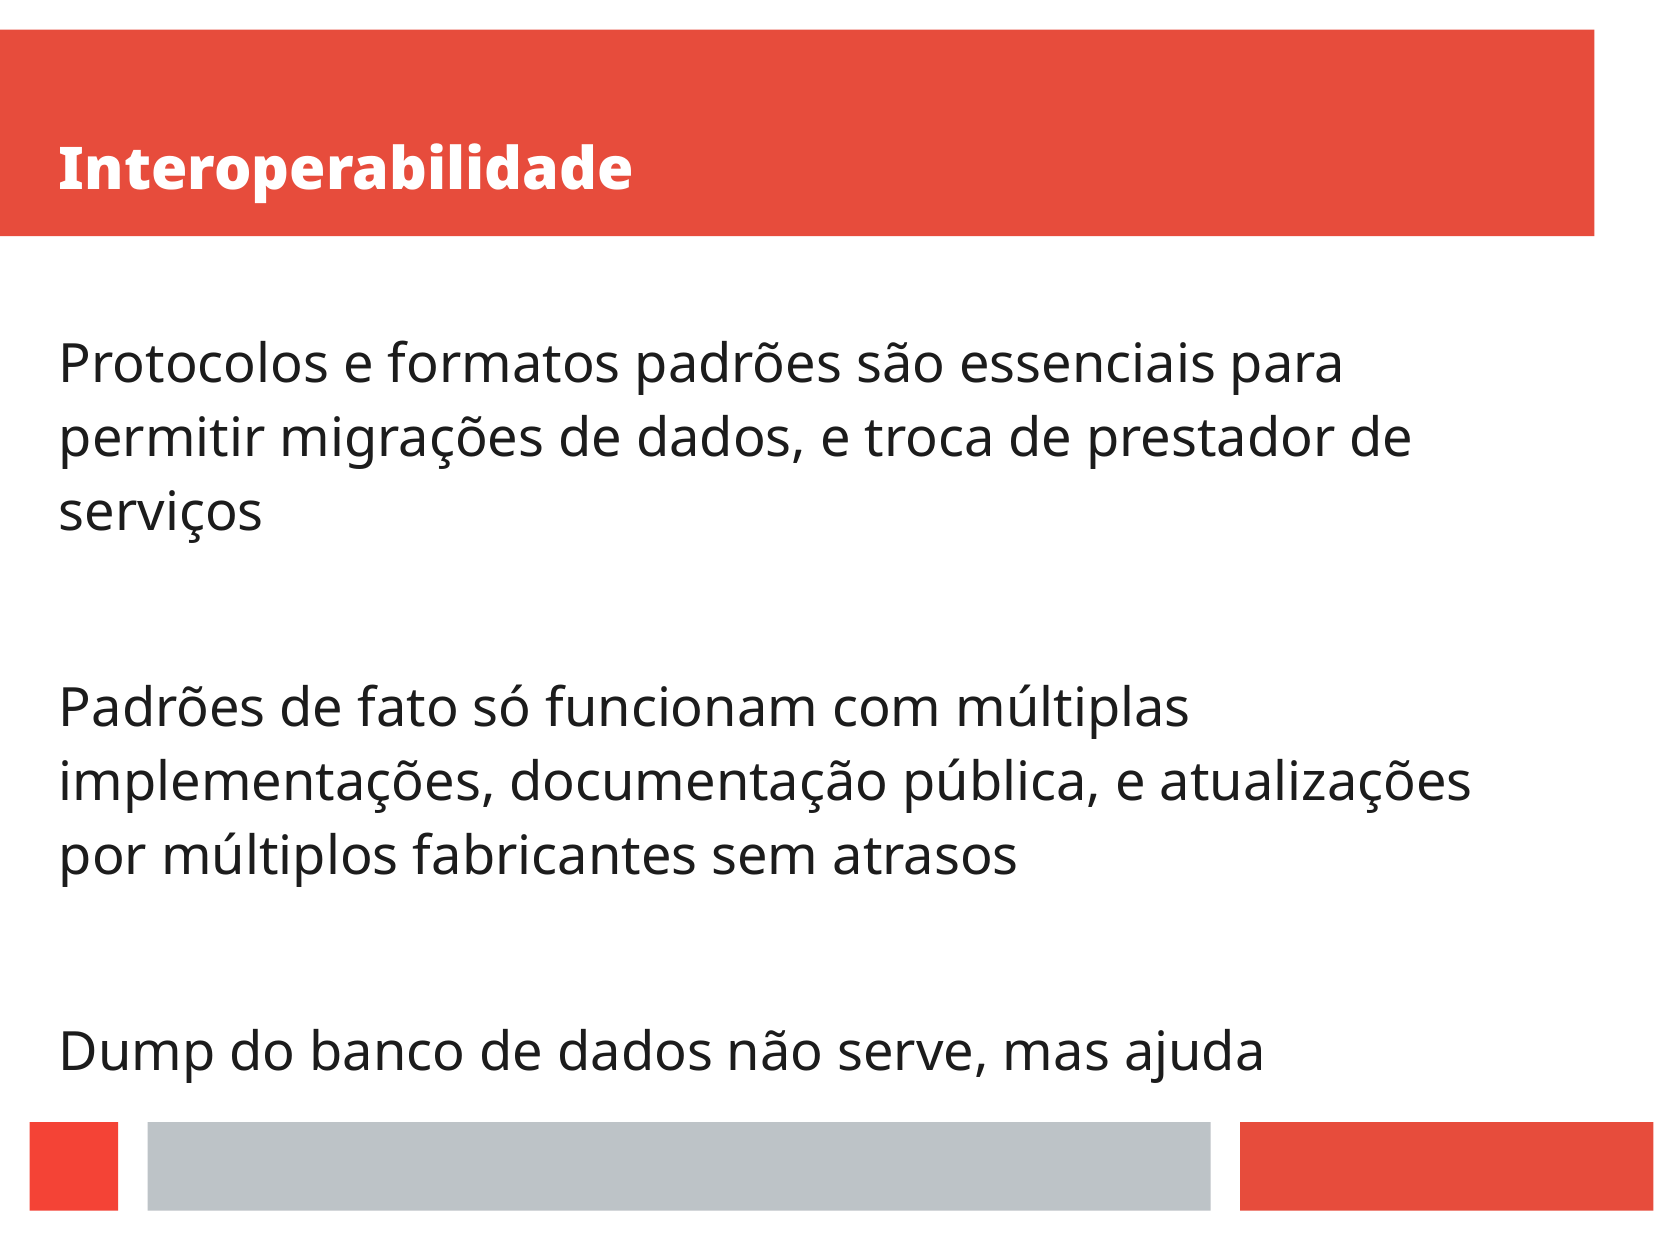

# Interoperabilidade
Protocolos e formatos padrões são essenciais para permitir migrações de dados, e troca de prestador de serviços
Padrões de fato só funcionam com múltiplas implementações, documentação pública, e atualizações por múltiplos fabricantes sem atrasos
Dump do banco de dados não serve, mas ajuda